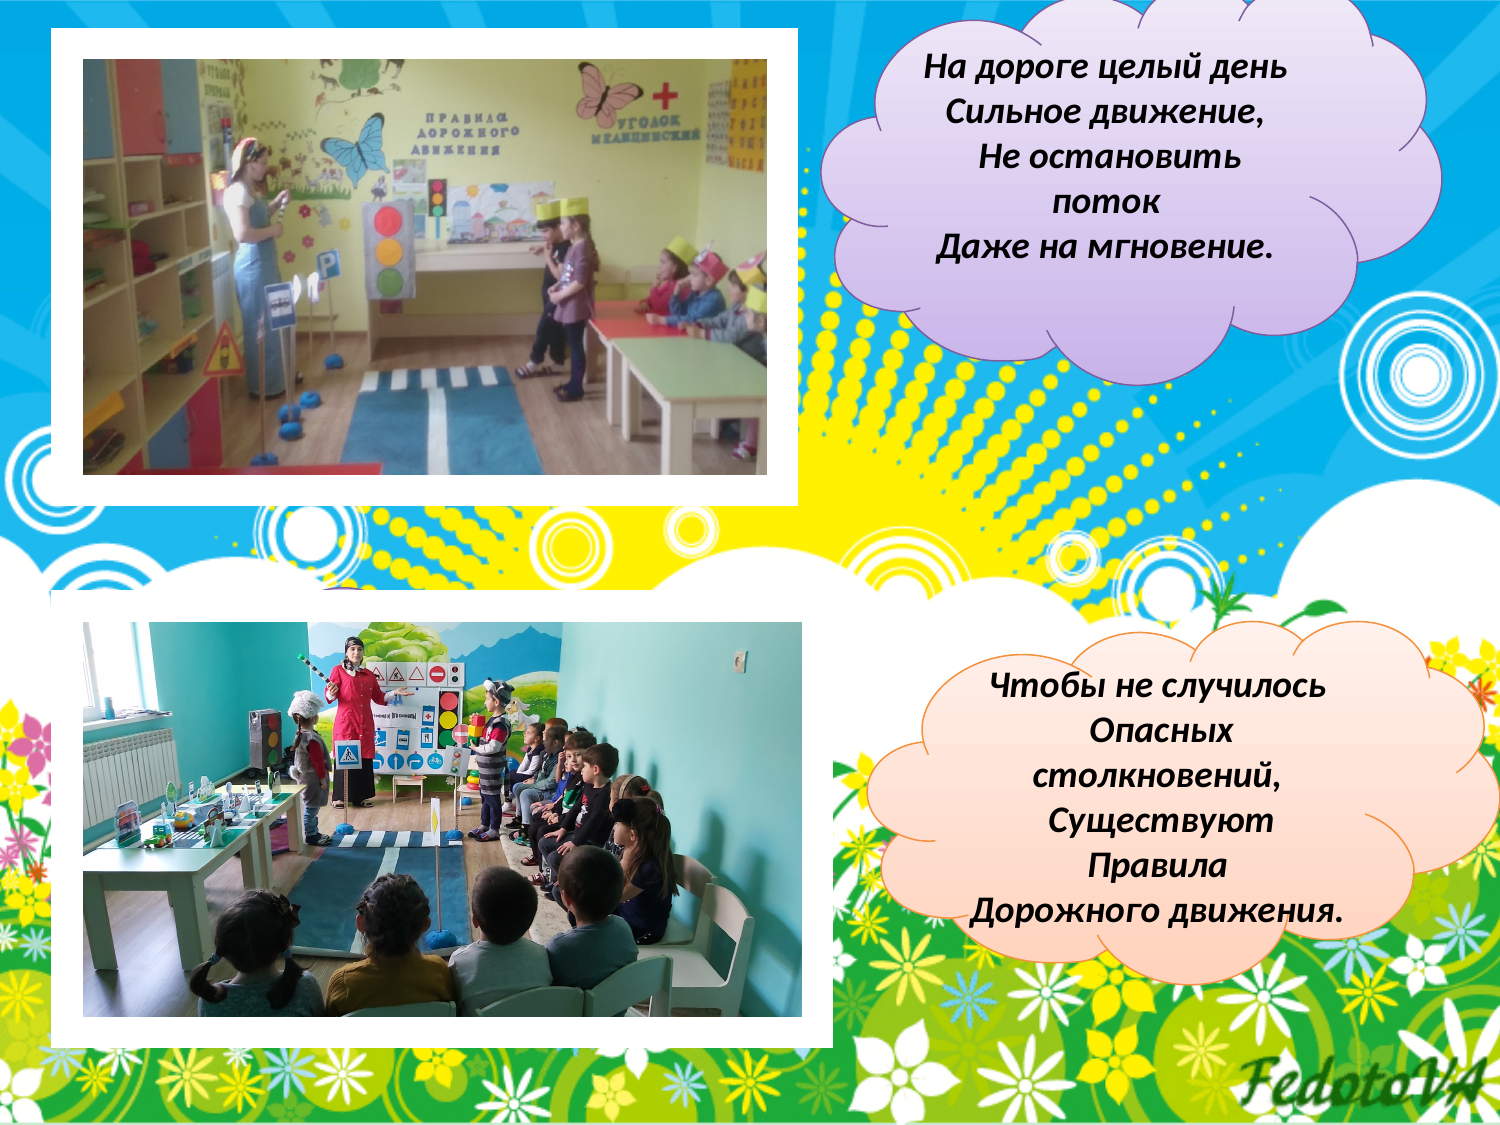

На дороге целый день 
Сильное движение, 
Не остановить поток 
Даже на мгновение.
Чтобы не случилось 
Опасных столкновений, 
Существуют Правила 
Дорожного движения.
#